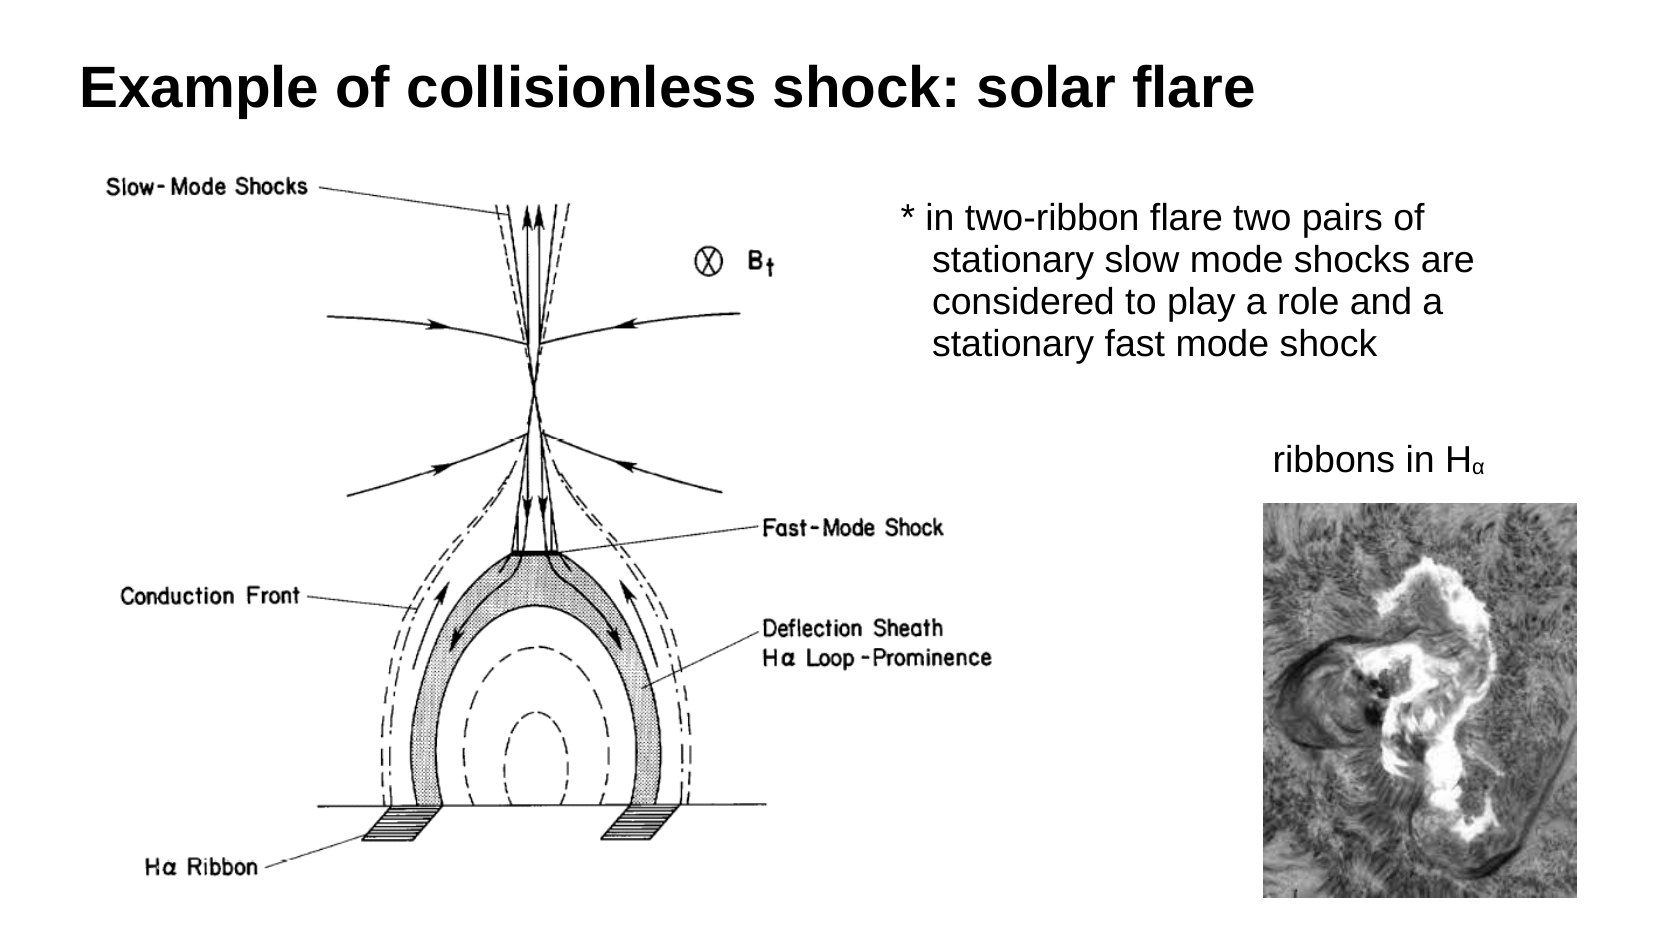

Example of collisionless shock: solar flare
* in two-ribbon flare two pairs of
 stationary slow mode shocks are
 considered to play a role and a
 stationary fast mode shock
ribbons in Hα